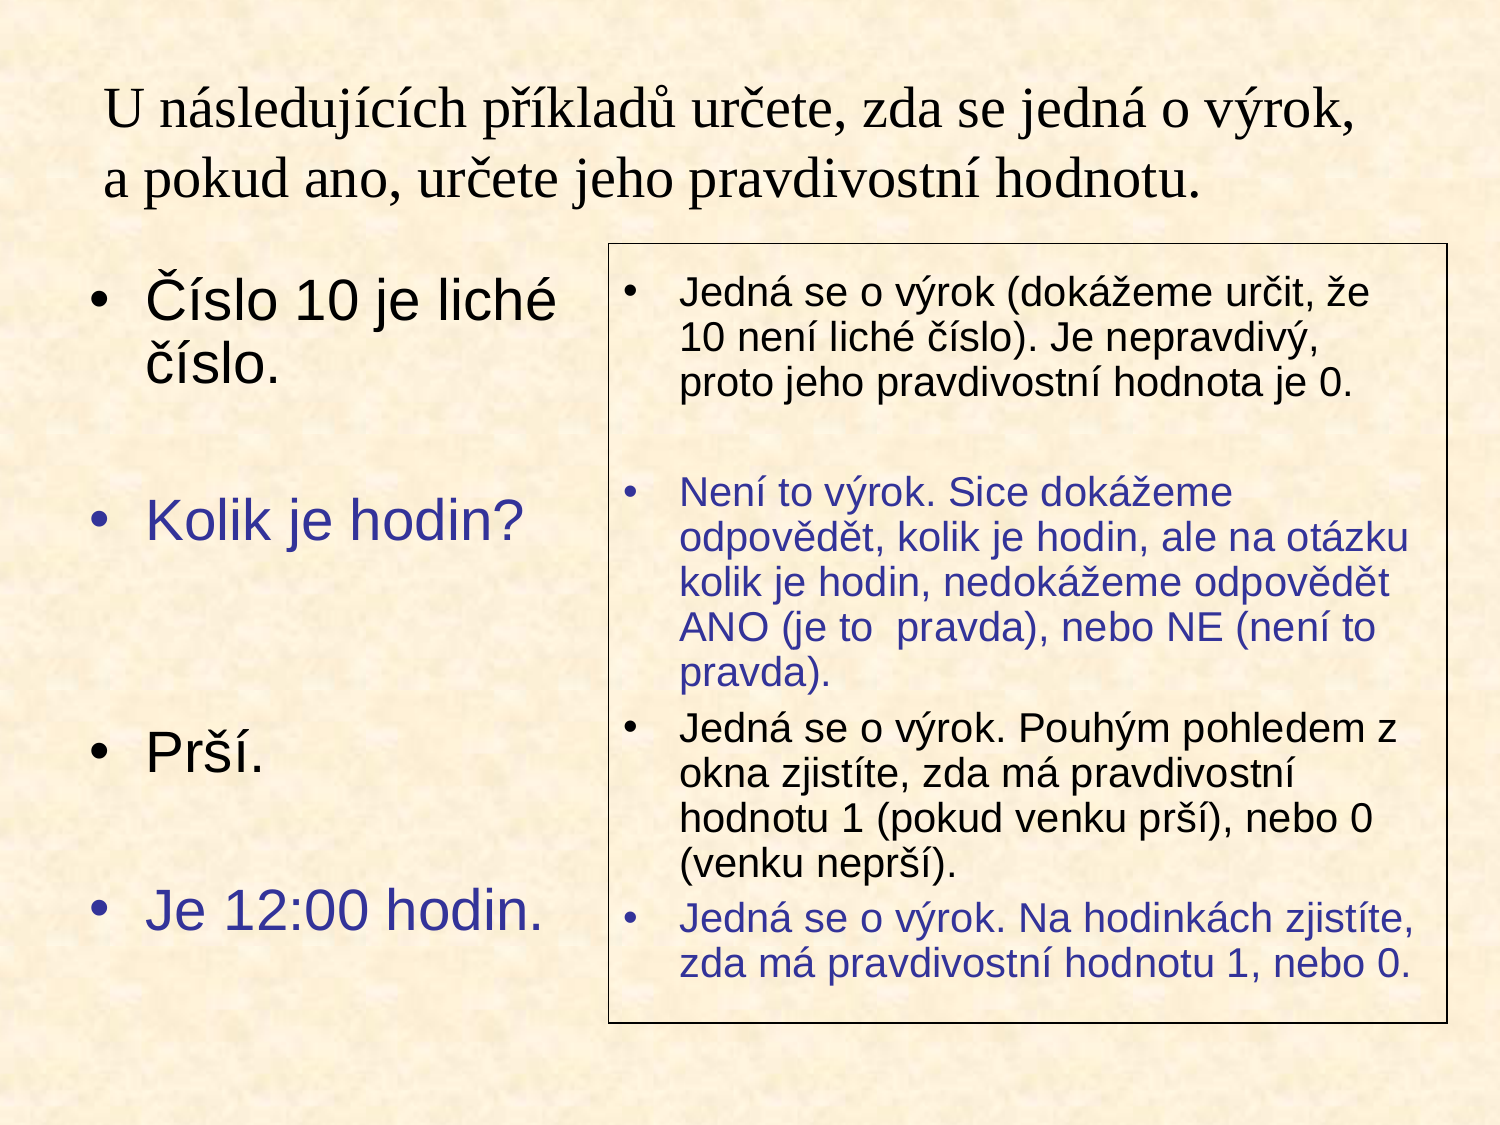

# U následujících příkladů určete, zda se jedná o výrok, a pokud ano, určete jeho pravdivostní hodnotu.
Číslo 10 je liché číslo.
Kolik je hodin?
Prší.
Je 12:00 hodin.
Jedná se o výrok (dokážeme určit, že 10 není liché číslo). Je nepravdivý, proto jeho pravdivostní hodnota je 0.
Není to výrok. Sice dokážeme odpovědět, kolik je hodin, ale na otázku kolik je hodin, nedokážeme odpovědět ANO (je to pravda), nebo NE (není to pravda).
Jedná se o výrok. Pouhým pohledem z okna zjistíte, zda má pravdivostní hodnotu 1 (pokud venku prší), nebo 0 (venku neprší).
Jedná se o výrok. Na hodinkách zjistíte, zda má pravdivostní hodnotu 1, nebo 0.